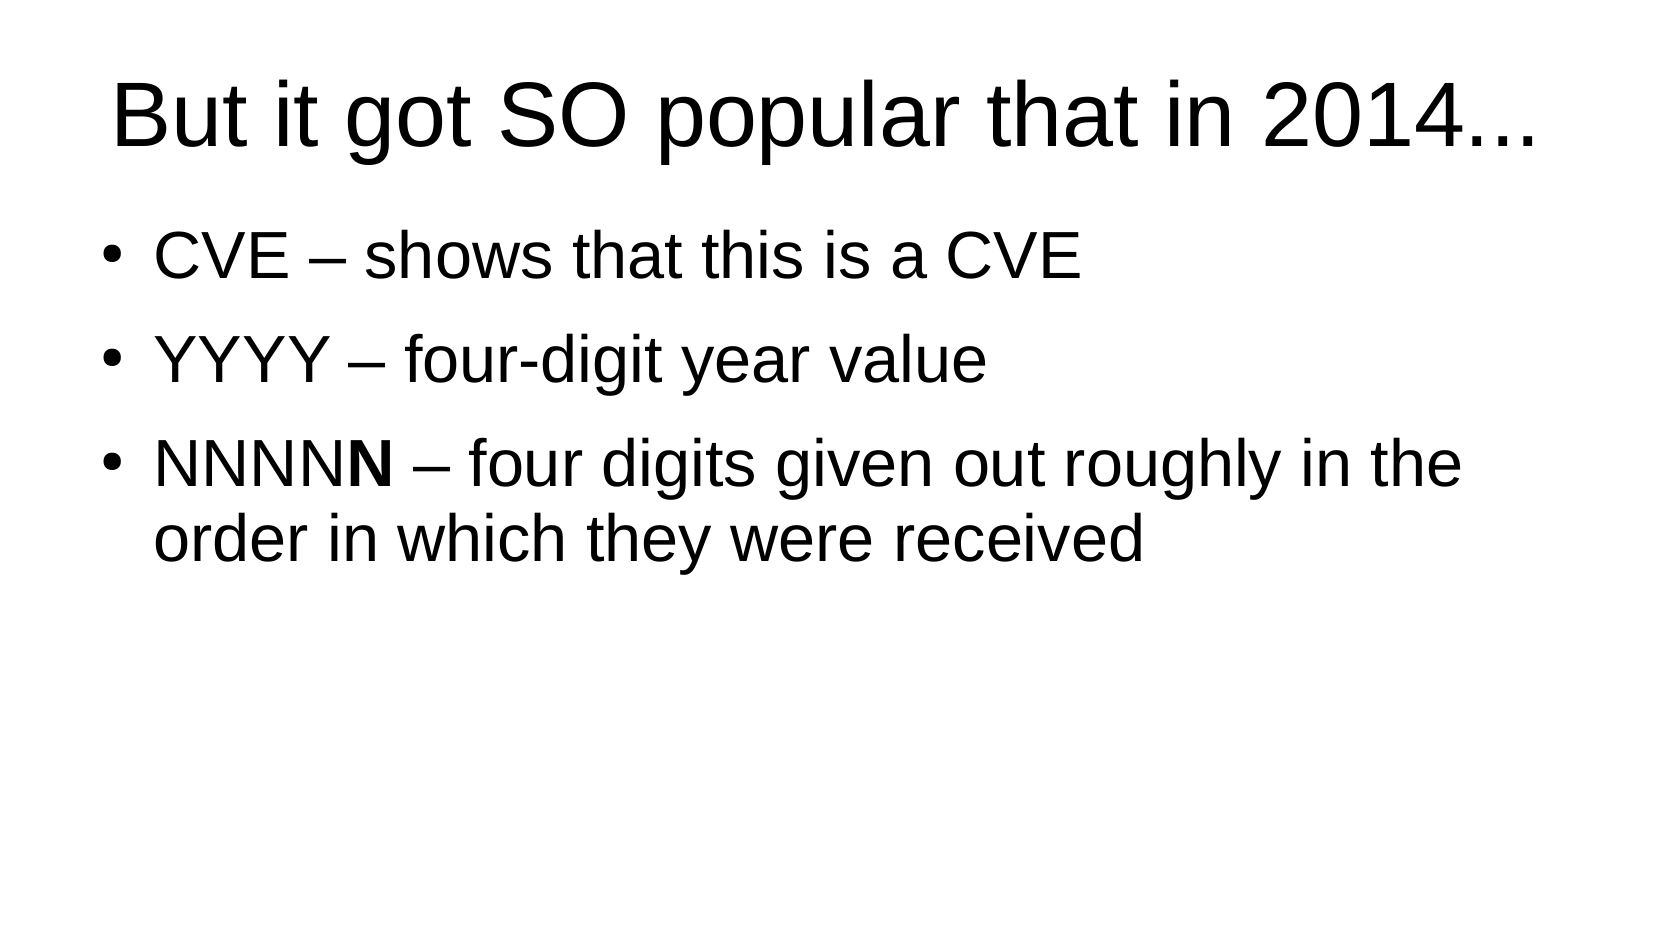

# But it got SO popular that in 2014...
CVE – shows that this is a CVE
YYYY – four-digit year value
NNNNN – four digits given out roughly in the order in which they were received